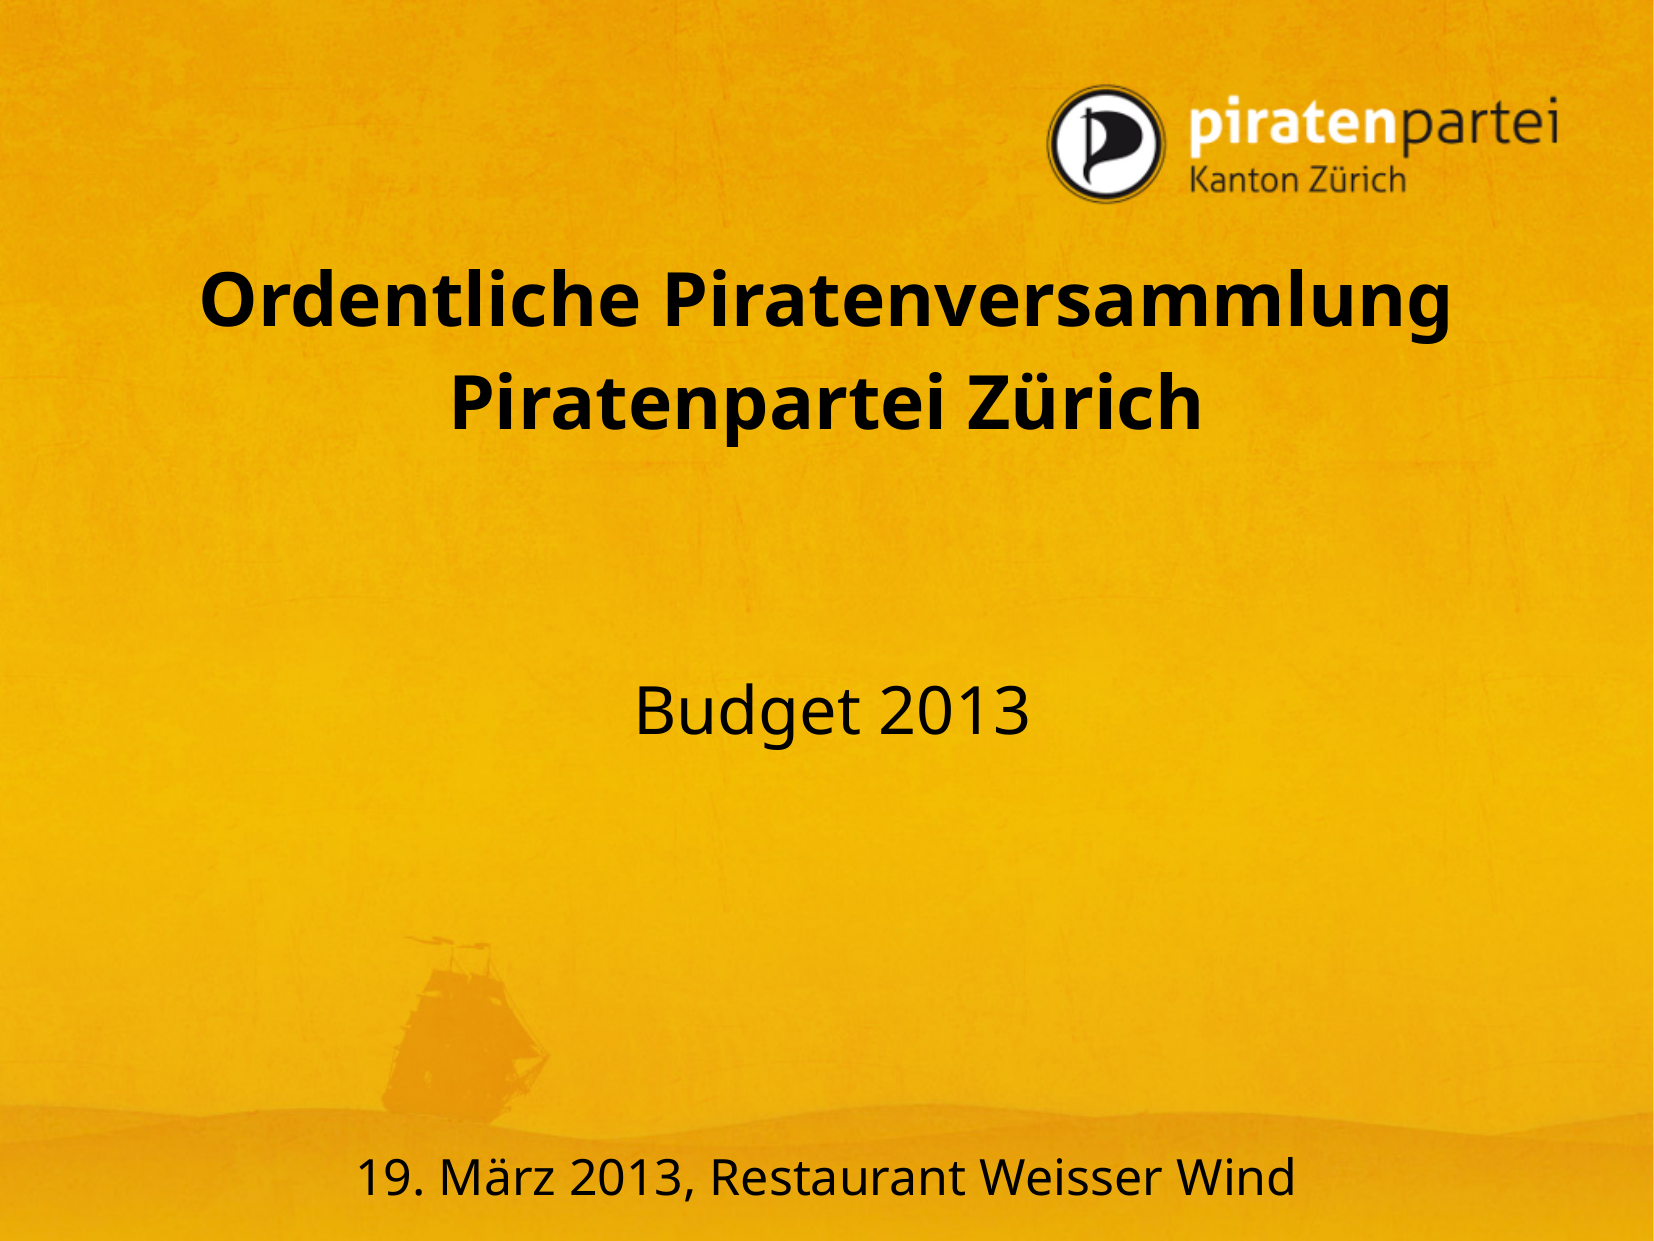

Ordentliche Piratenversammlung
Piratenpartei Zürich
# Budget 2013
19. März 2013, Restaurant Weisser Wind